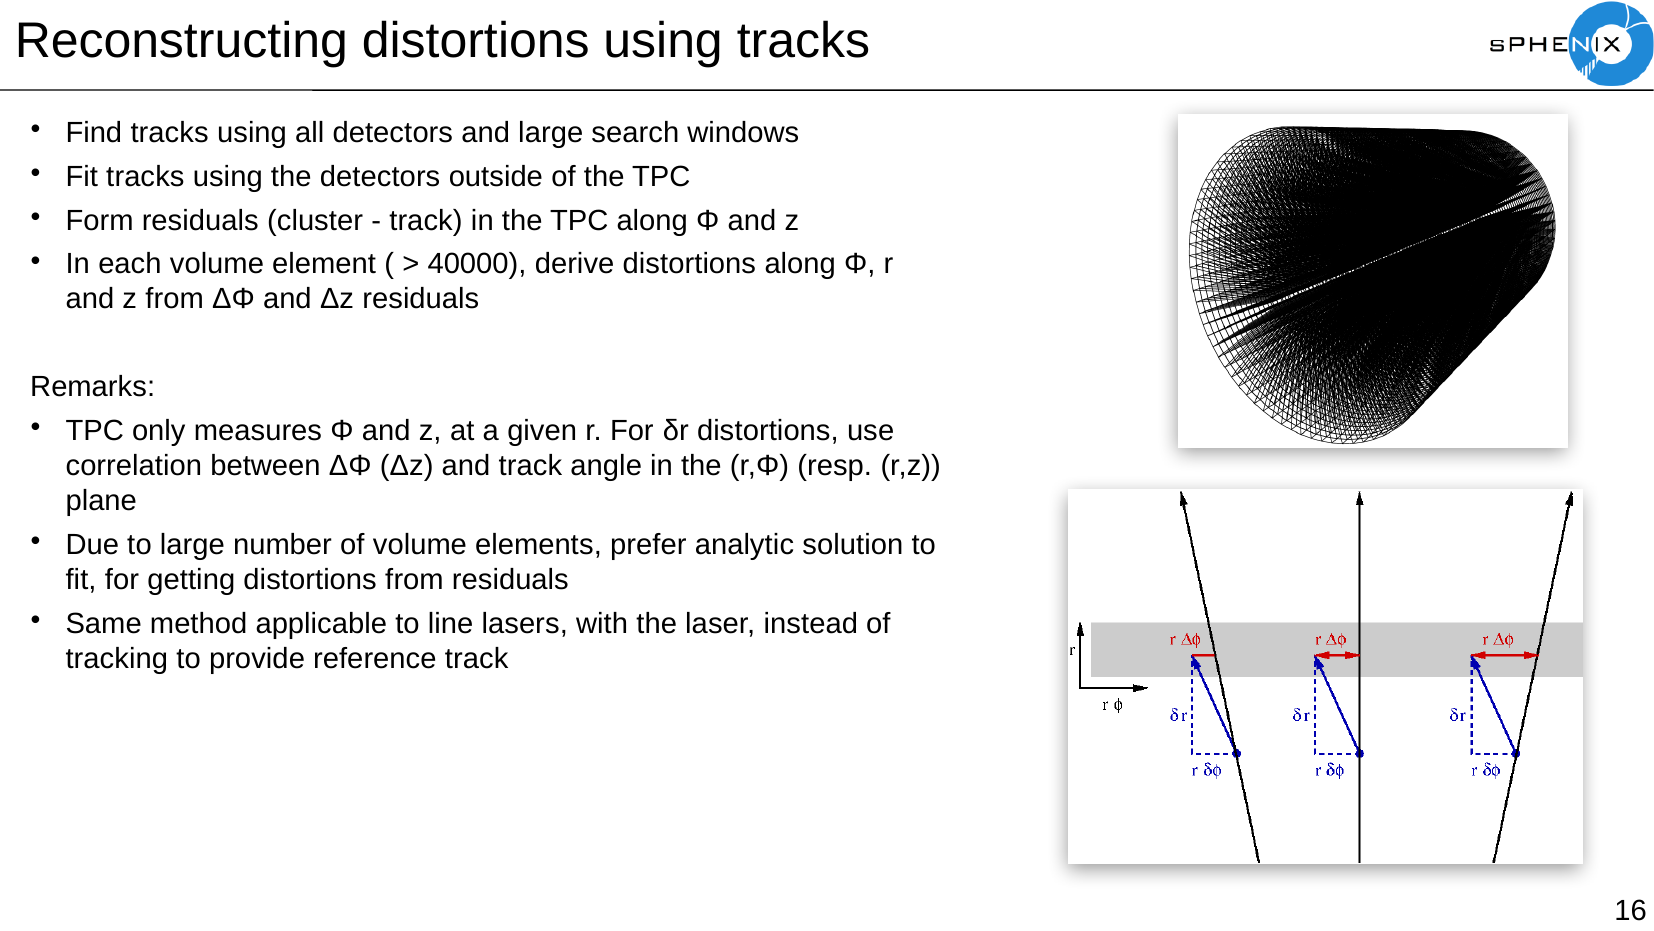

Reconstructing distortions using tracks
Find tracks using all detectors and large search windows
Fit tracks using the detectors outside of the TPC
Form residuals (cluster - track) in the TPC along Φ and z
In each volume element ( > 40000), derive distortions along Φ, r and z from ΔΦ and Δz residuals
Remarks:
TPC only measures Φ and z, at a given r. For δr distortions, use correlation between ΔΦ (Δz) and track angle in the (r,Φ) (resp. (r,z)) plane
Due to large number of volume elements, prefer analytic solution to fit, for getting distortions from residuals
Same method applicable to line lasers, with the laser, instead of tracking to provide reference track